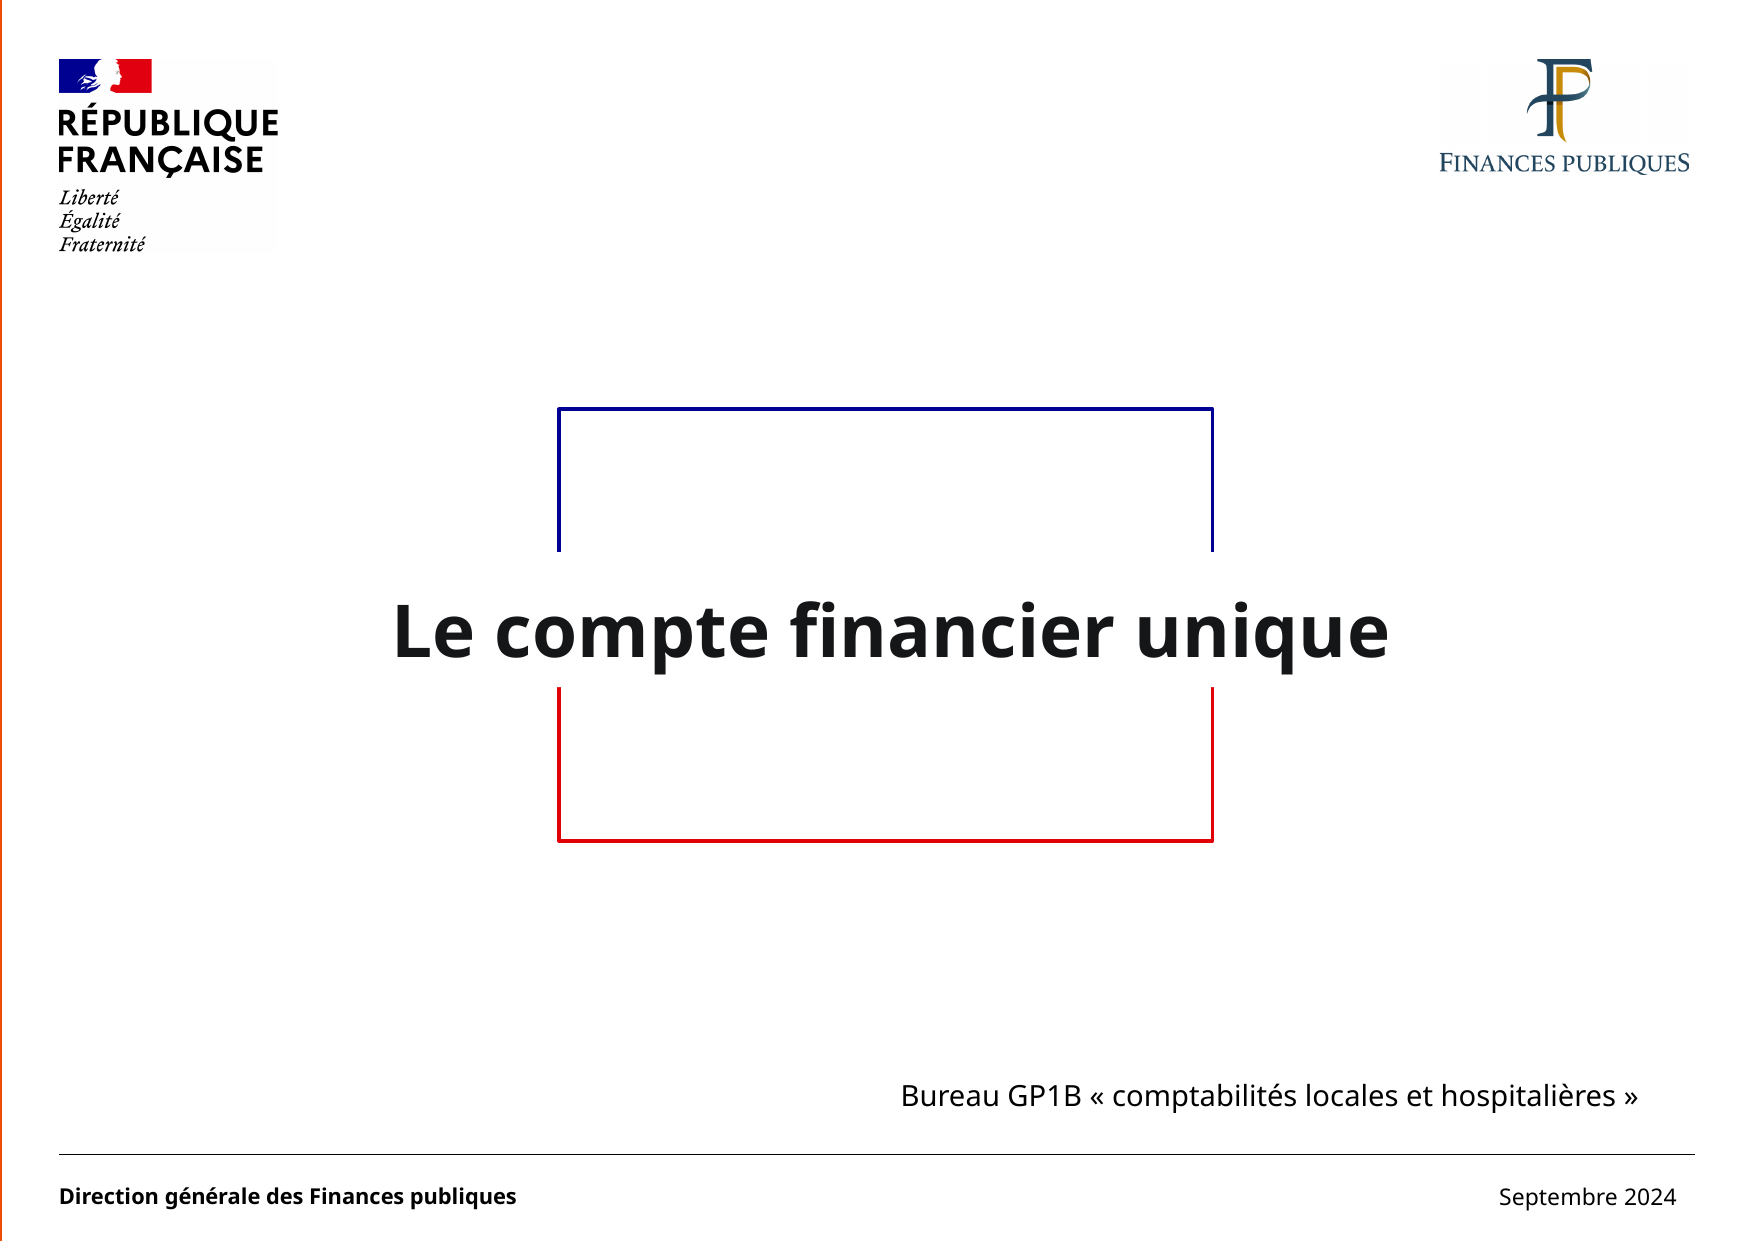

Le compte financier unique
Bureau GP1B « comptabilités locales et hospitalières »